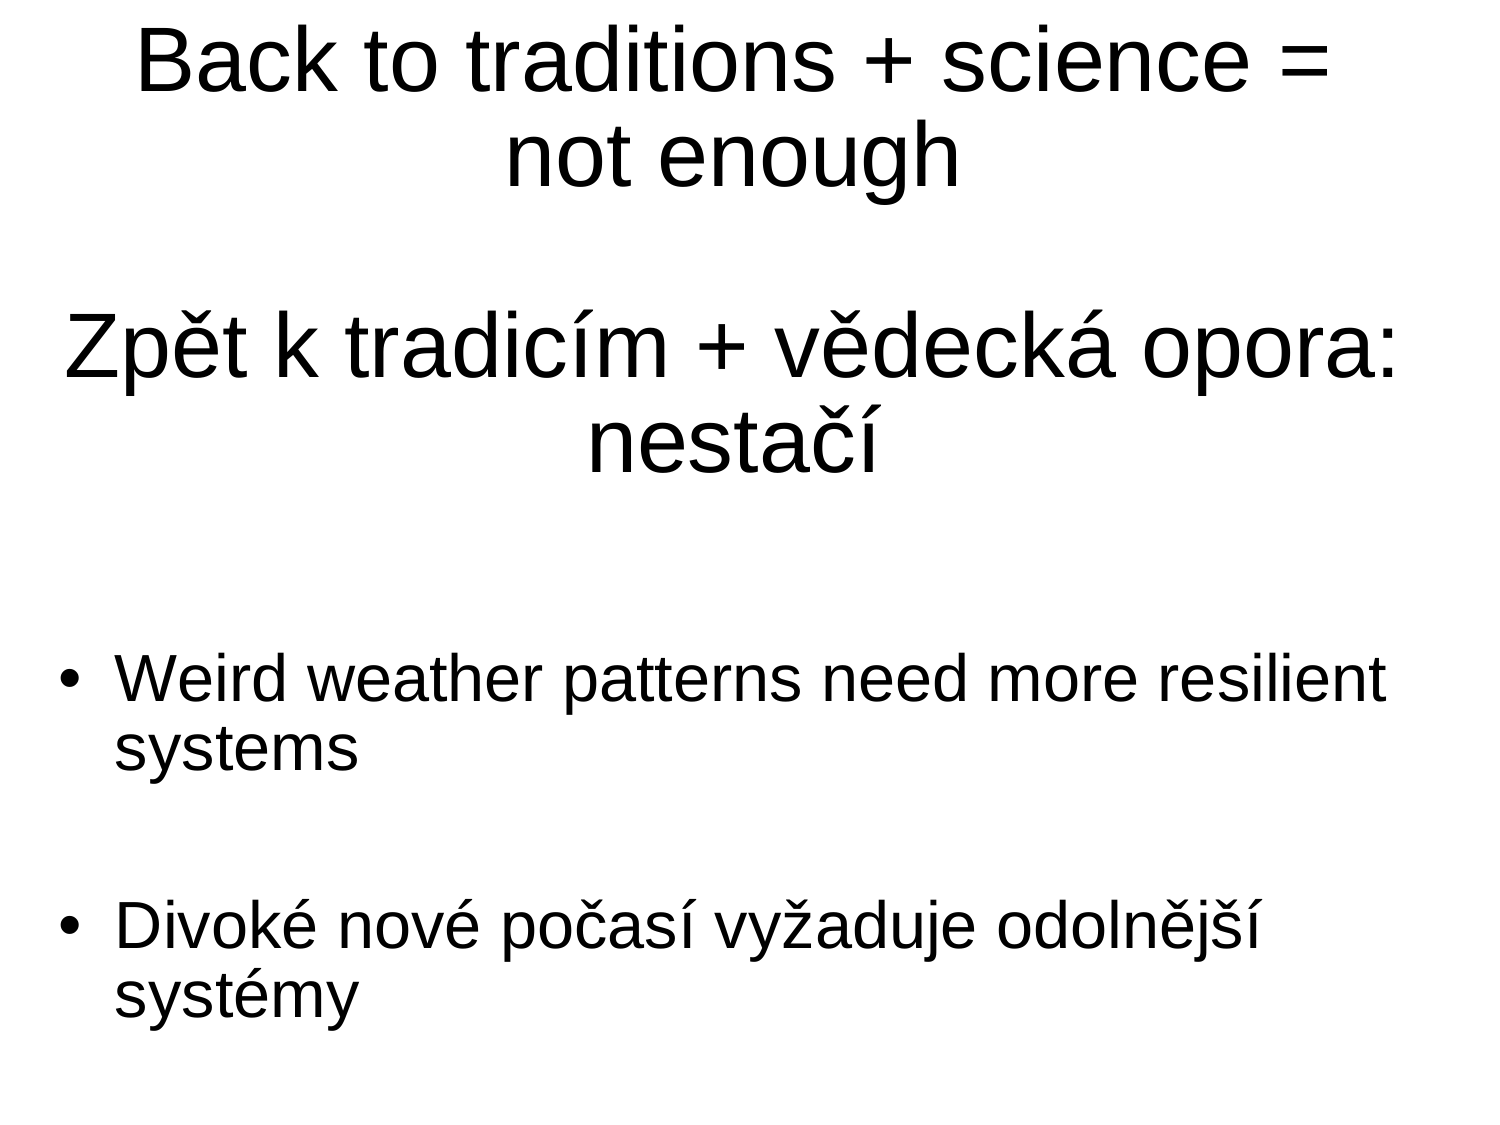

# Back to traditions + science = not enough Zpět k tradicím + vědecká opora: nestačí
Weird weather patterns need more resilient systems
Divoké nové počasí vyžaduje odolnější systémy